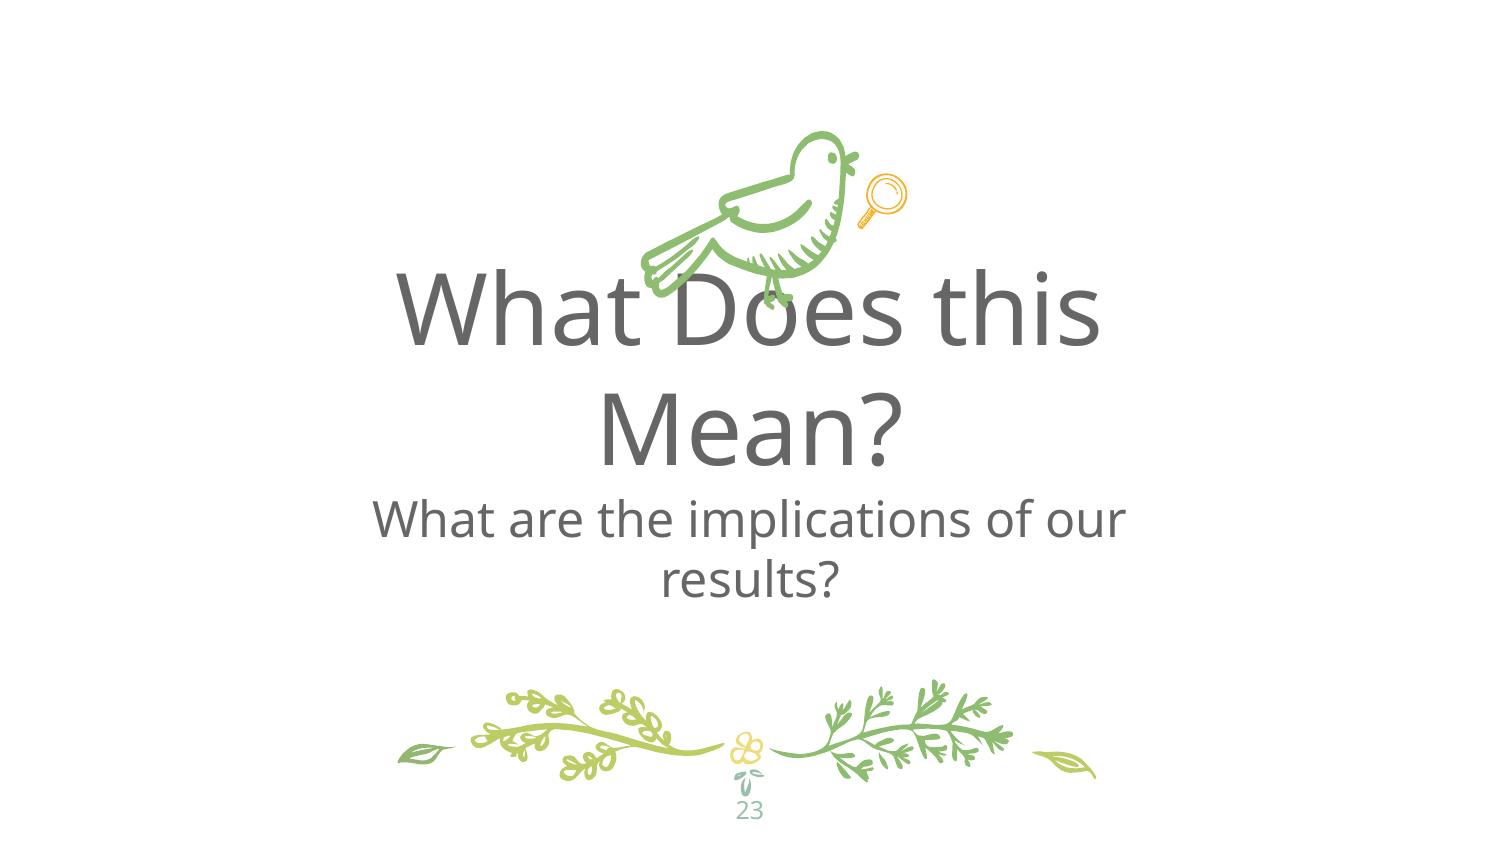

# What Does this Mean?
What are the implications of our results?